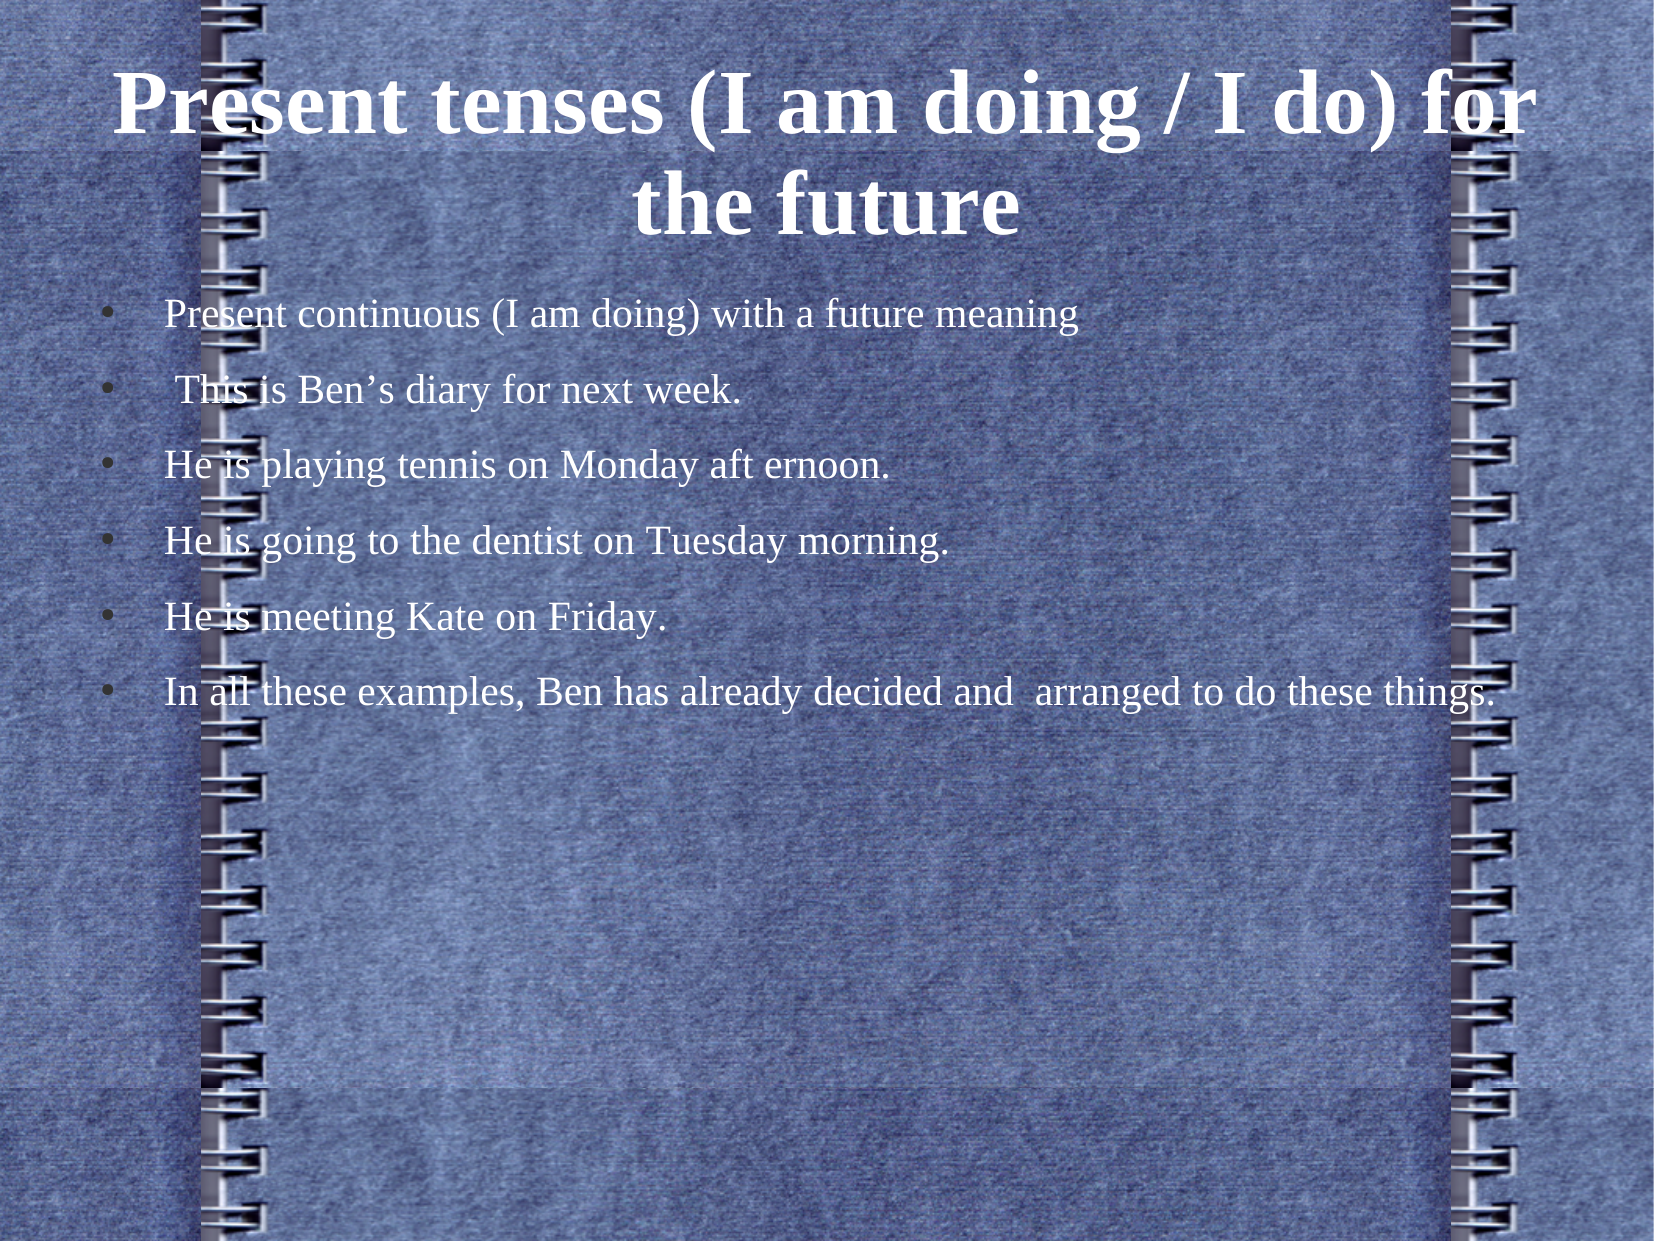

# Present tenses (I am doing / I do) for the future
 Present continuous (I am doing) with a future meaning
 This is Ben’s diary for next week.
 He is playing tennis on Monday aft ernoon.
 He is going to the dentist on Tuesday morning.
 He is meeting Kate on Friday.
 In all these examples, Ben has already decided and arranged to do these things.